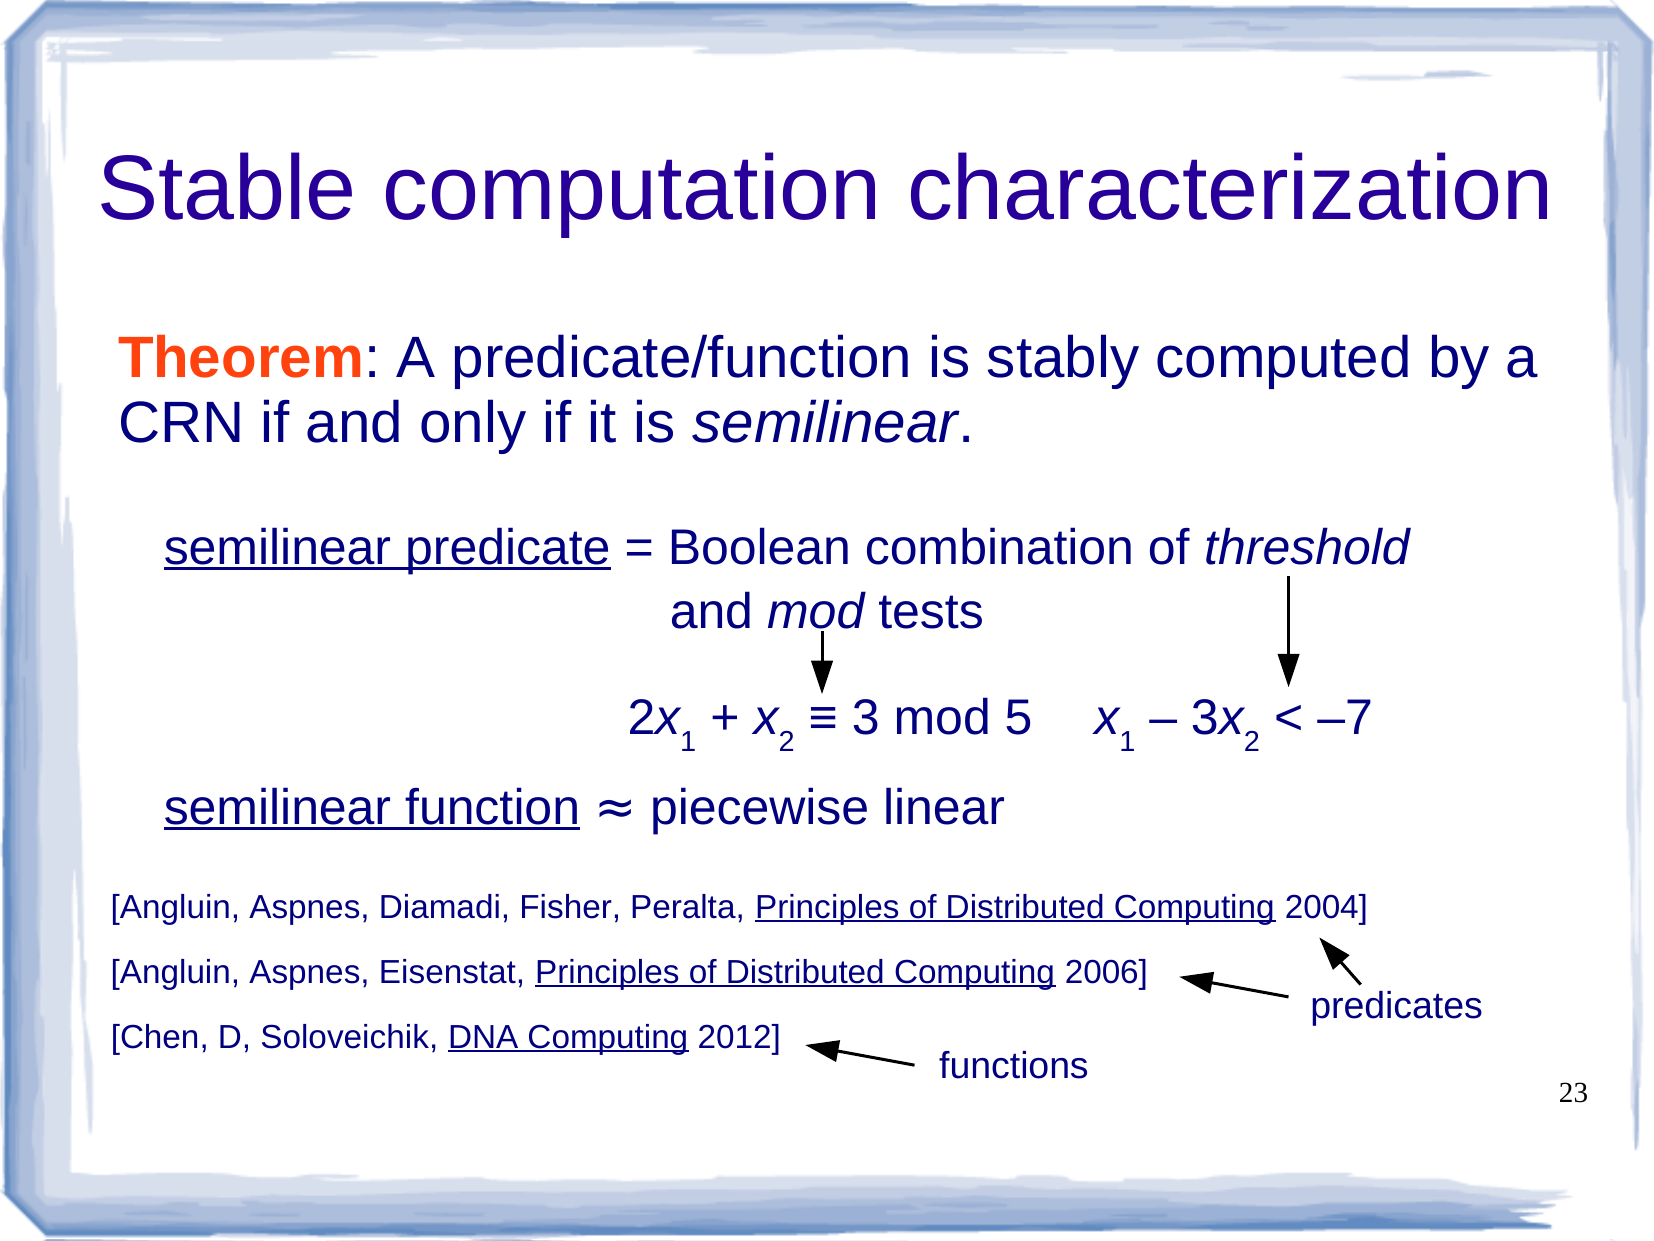

# Stable computation characterization
Theorem: A predicate/function is stably computed by a CRN if and only if it is semilinear.
semilinear predicate = Boolean combination of threshold
and mod tests
2x1 + x2 ≡ 3 mod 5
x1 – 3x2 < –7
semilinear function ≈ piecewise linear
[Angluin, Aspnes, Diamadi, Fisher, Peralta, Principles of Distributed Computing 2004]
[Angluin, Aspnes, Eisenstat, Principles of Distributed Computing 2006]
predicates
[Chen, D, Soloveichik, DNA Computing 2012]
functions
23